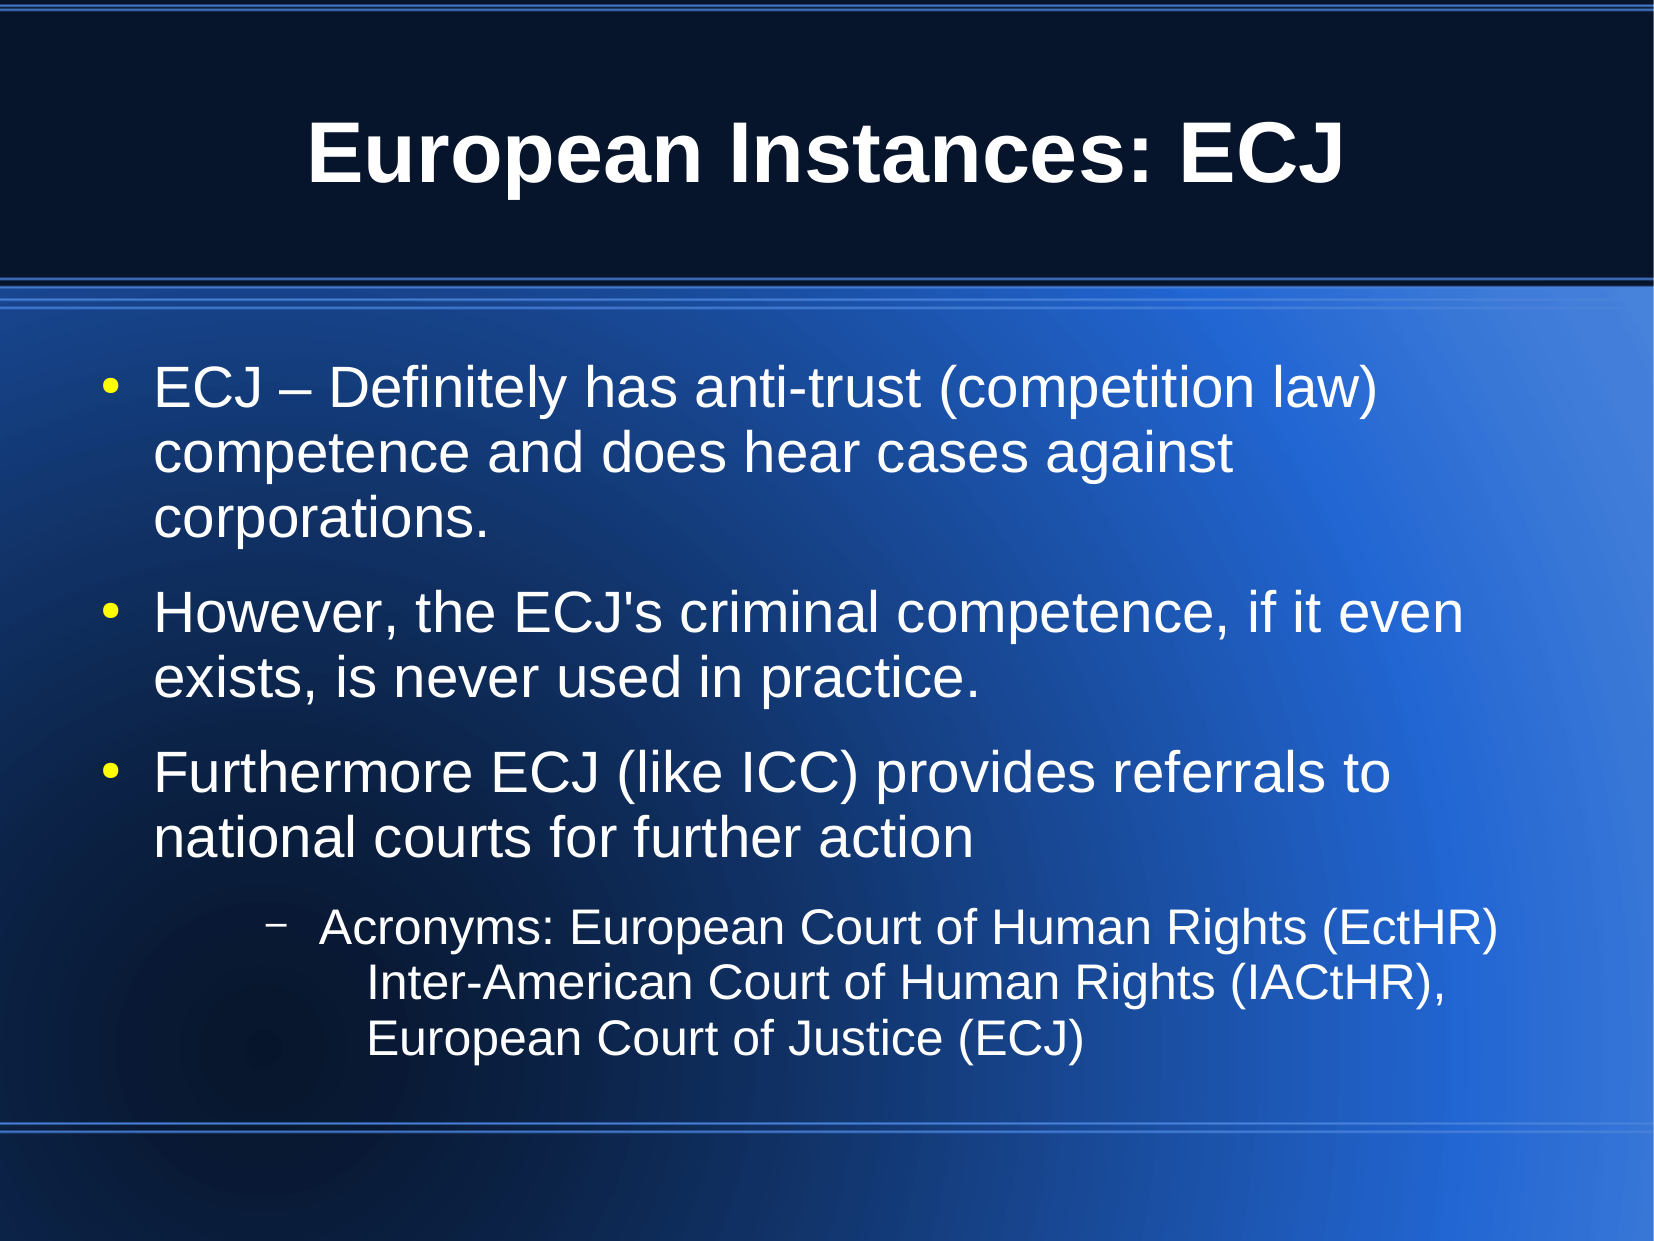

# European Instances: ECJ
ECJ – Definitely has anti-trust (competition law) competence and does hear cases against corporations.
However, the ECJ's criminal competence, if it even exists, is never used in practice.
Furthermore ECJ (like ICC) provides referrals to national courts for further action
Acronyms: European Court of Human Rights (EctHR) Inter-American Court of Human Rights (IACtHR), European Court of Justice (ECJ)